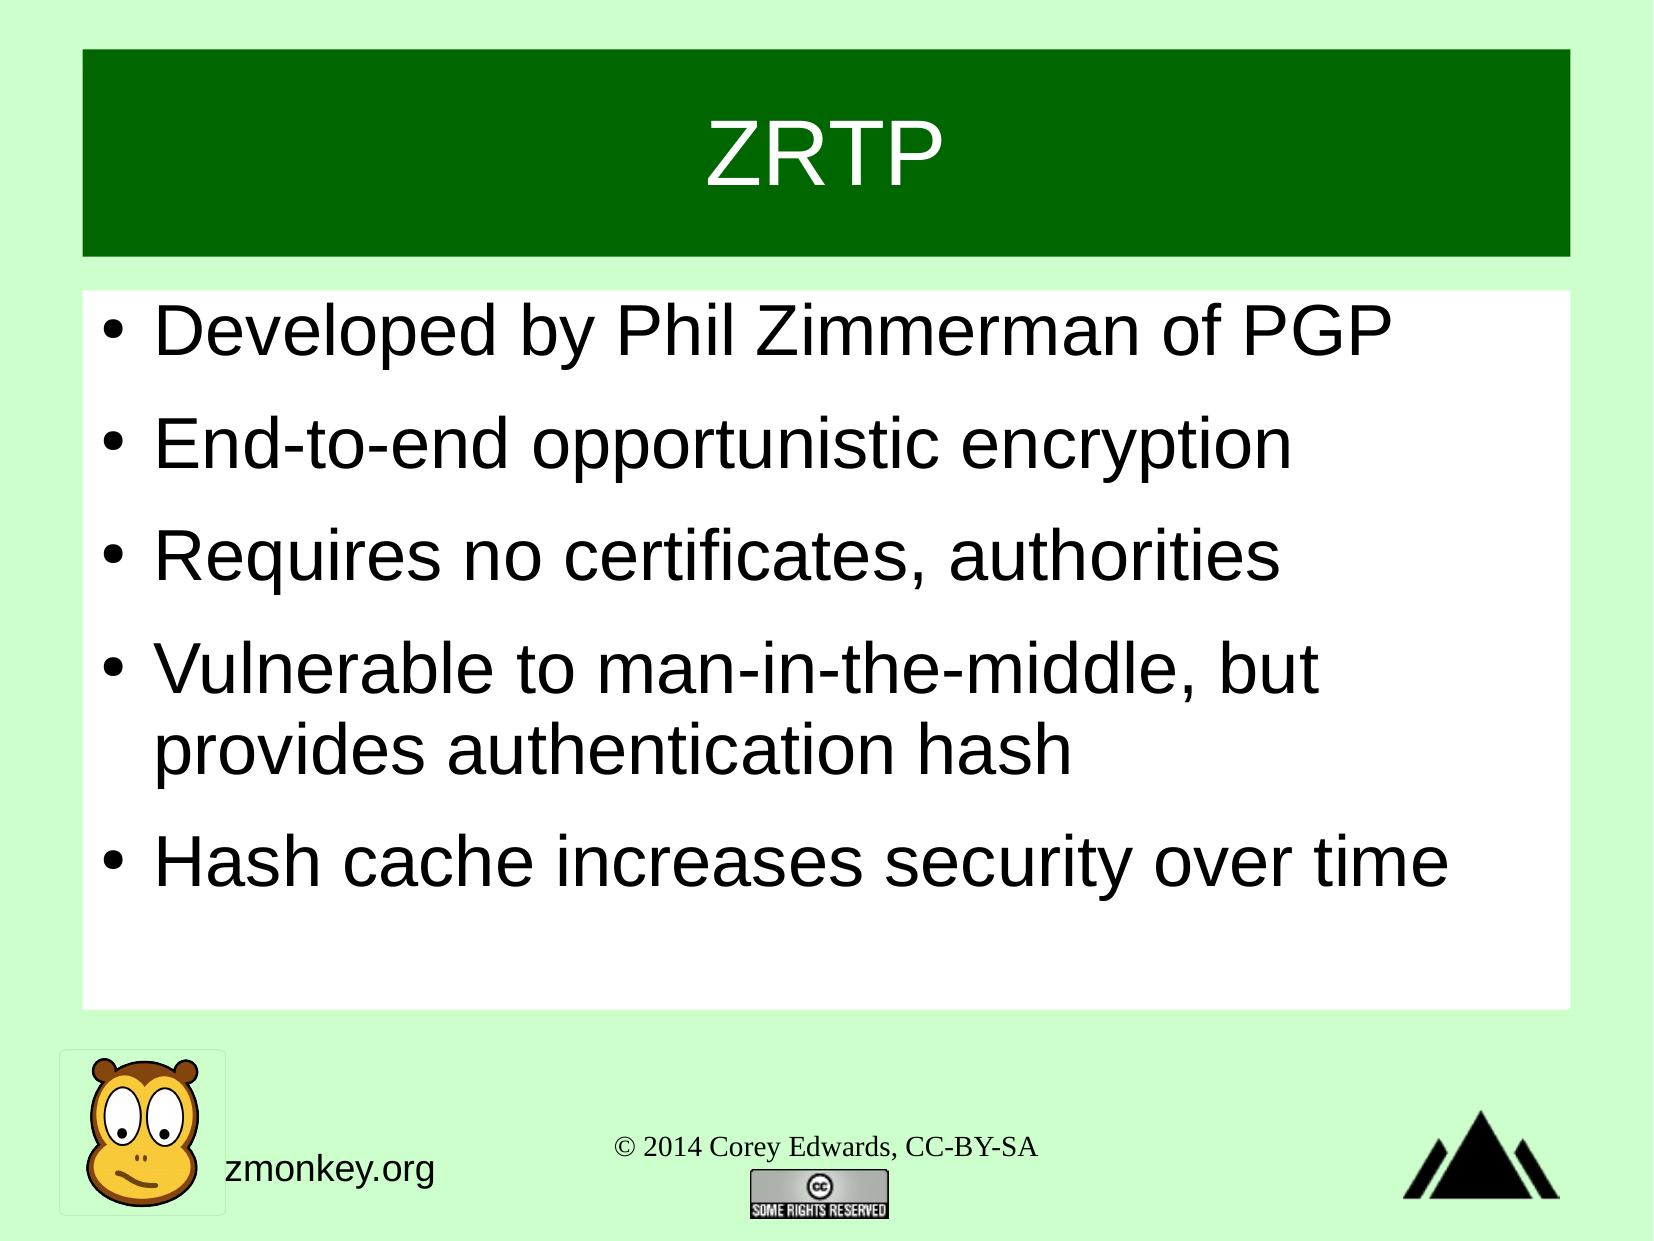

# ZRTP
Developed by Phil Zimmerman of PGP
End-to-end opportunistic encryption
Requires no certificates, authorities
Vulnerable to man-in-the-middle, but provides authentication hash
Hash cache increases security over time